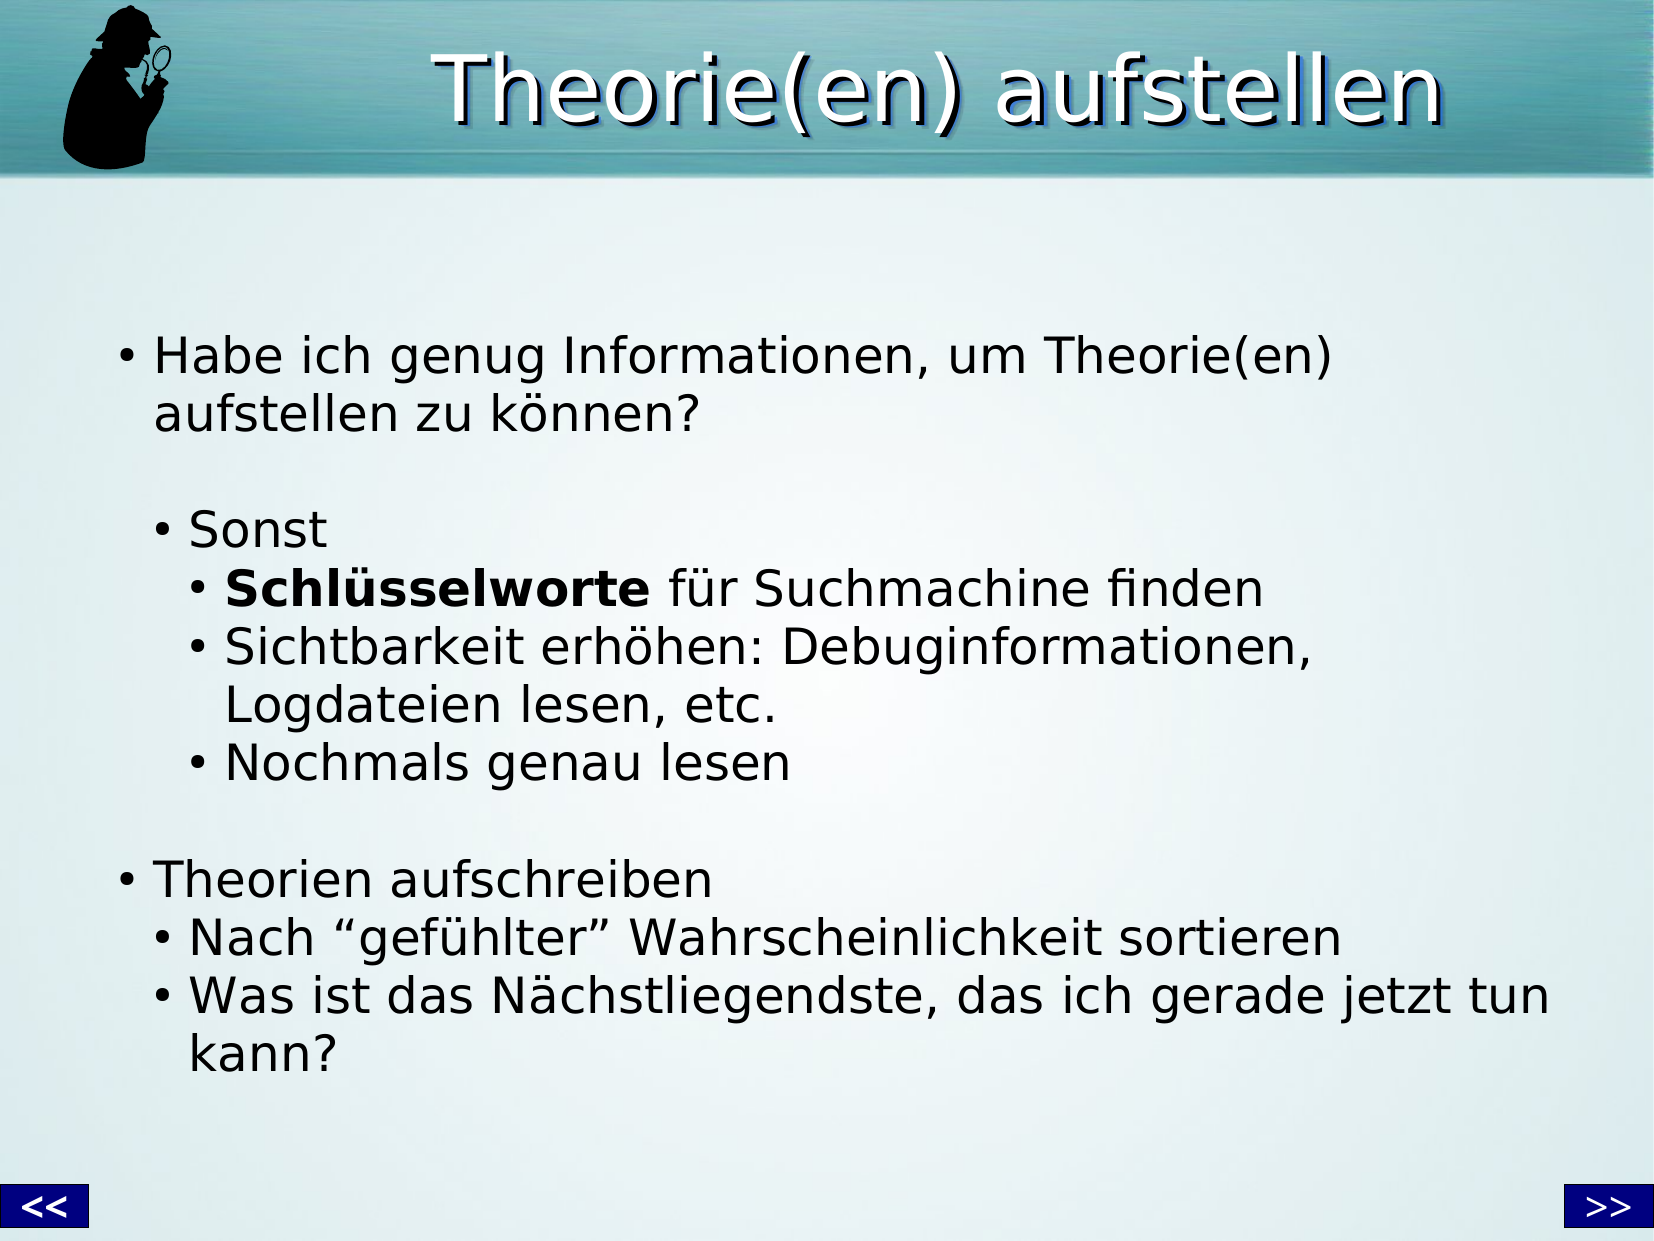

# Theorie(en) aufstellen
Habe ich genug Informationen, um Theorie(en) aufstellen zu können?
Sonst
Schlüsselworte für Suchmachine finden
Sichtbarkeit erhöhen: Debuginformationen, Logdateien lesen, etc.
Nochmals genau lesen
Theorien aufschreiben
Nach “gefühlter” Wahrscheinlichkeit sortieren
Was ist das Nächstliegendste, das ich gerade jetzt tun kann?